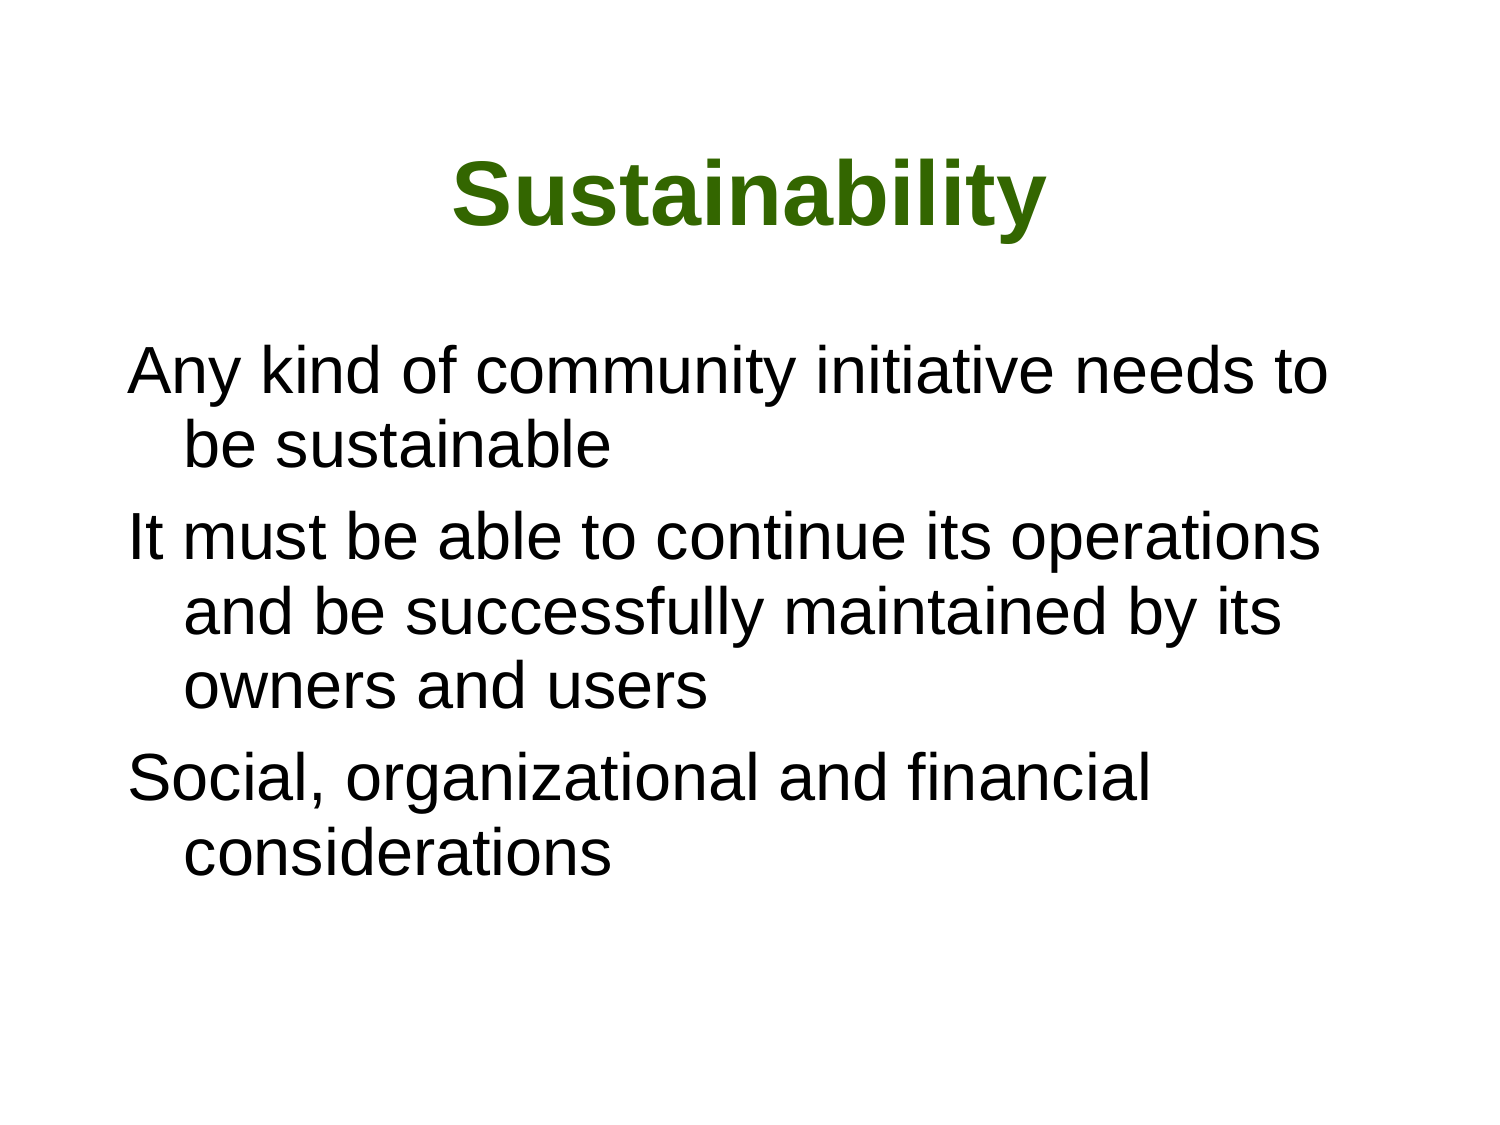

# Sustainability
Any kind of community initiative needs to be sustainable
It must be able to continue its operations and be successfully maintained by its owners and users
Social, organizational and financial considerations